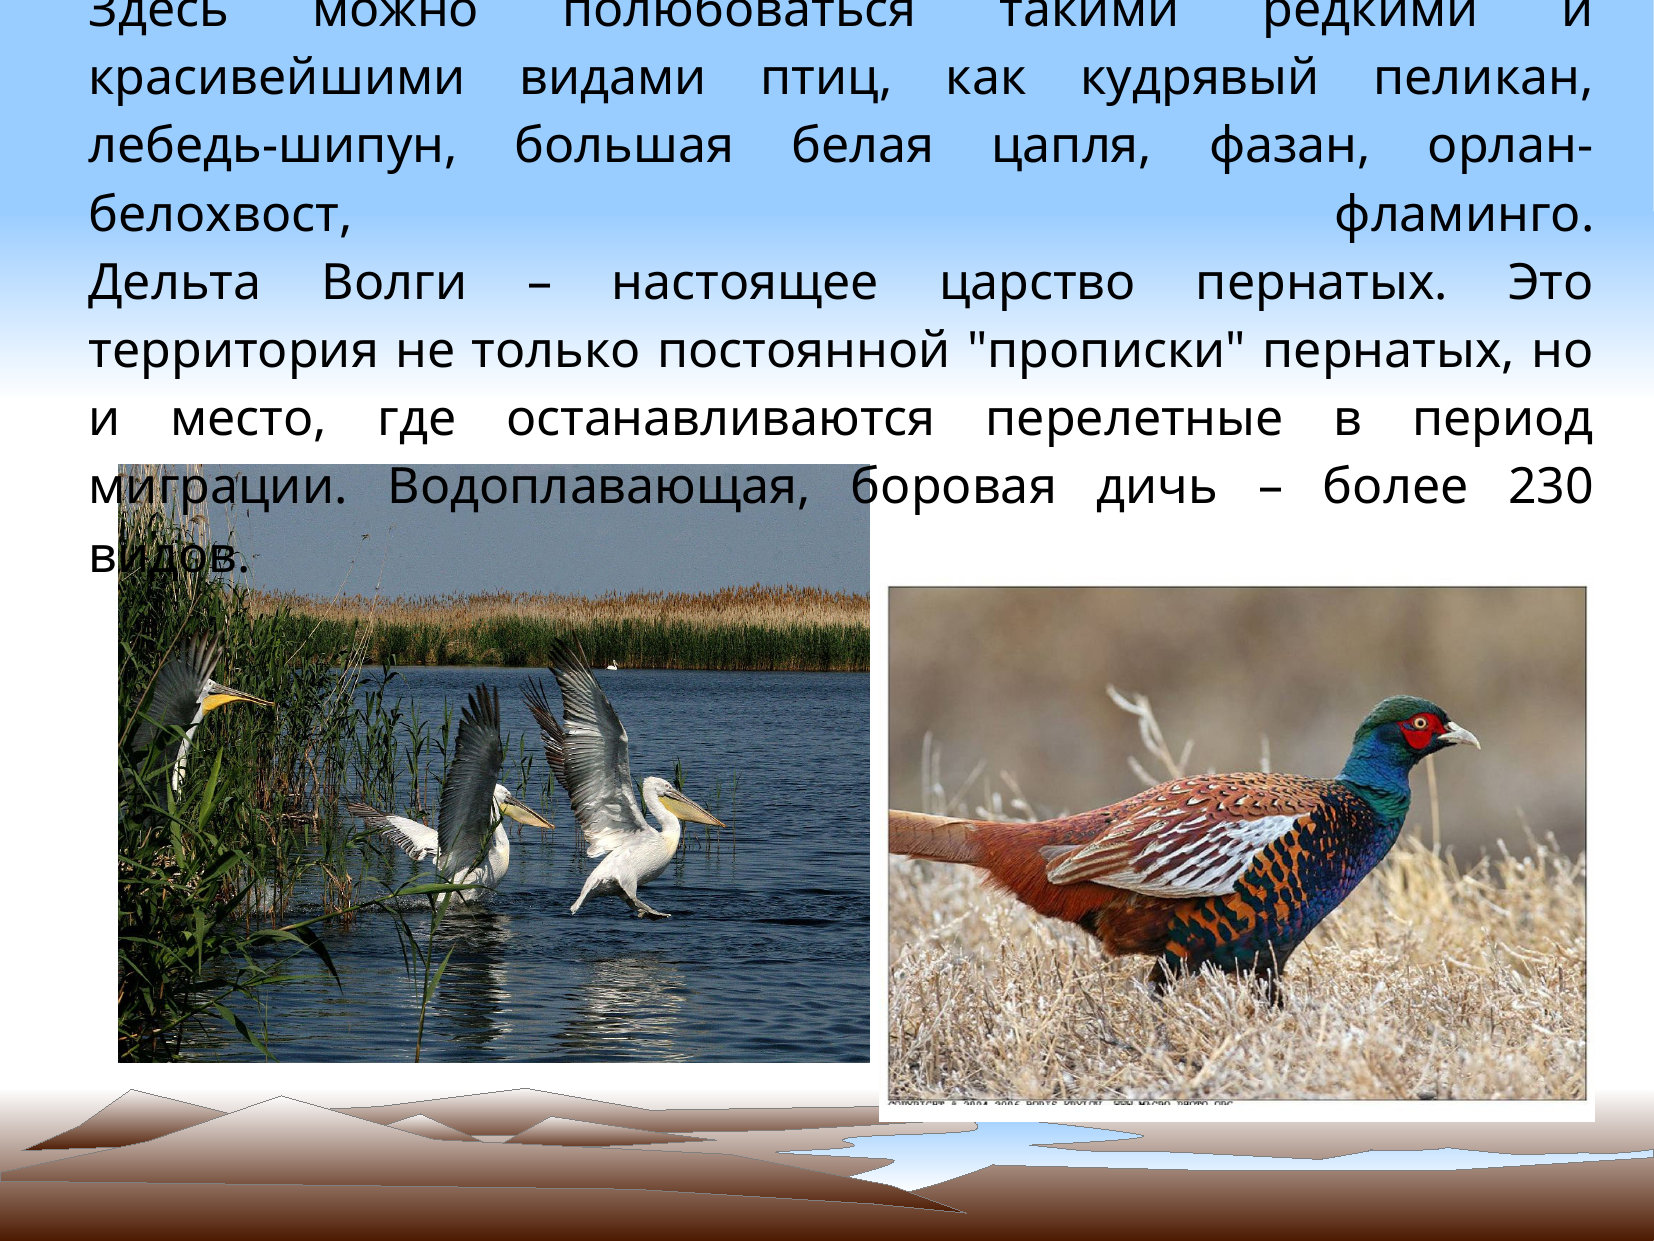

# Разнообразна и богата природа Астраханской области. Здесь можно полюбоваться такими редкими и красивейшими видами птиц, как кудрявый пеликан, лебедь-шипун, большая белая цапля, фазан, орлан-белохвост, фламинго. Дельта Волги – настоящее царство пернатых. Это территория не только постоянной "прописки" пернатых, но и место, где останавливаются перелетные в период миграции. Водоплавающая, боровая дичь – более 230 видов.